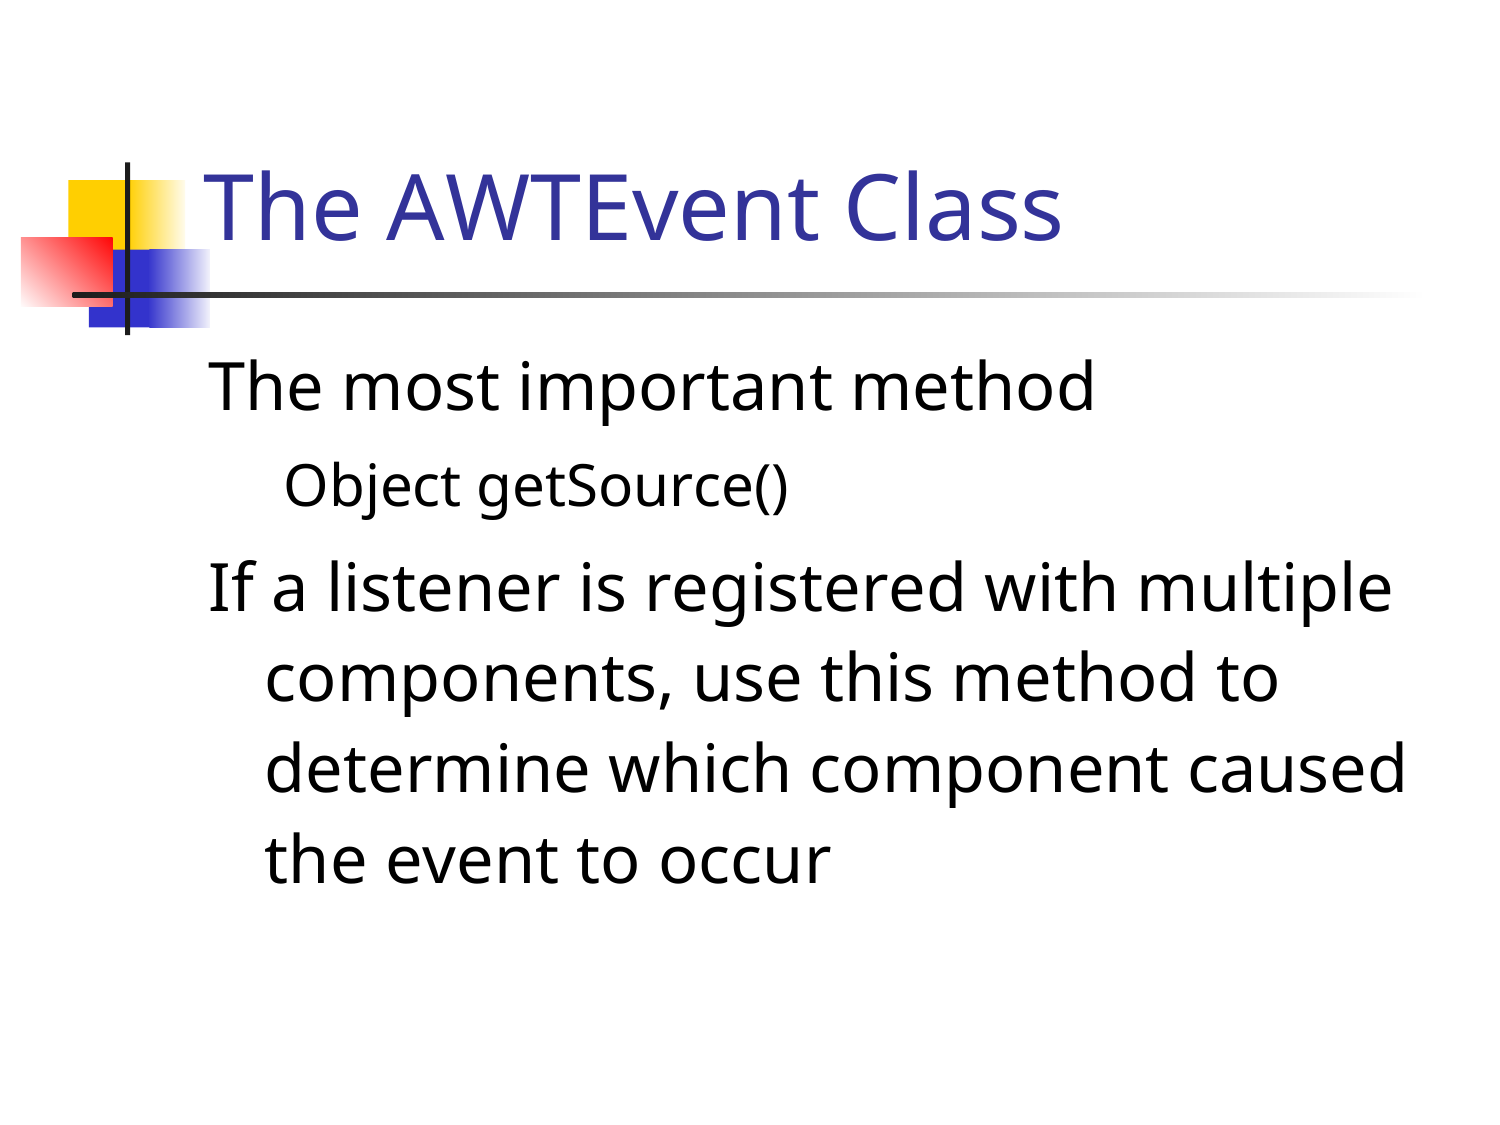

# The AWTEvent Class
The most important method
Object getSource()
If a listener is registered with multiple components, use this method to determine which component caused the event to occur